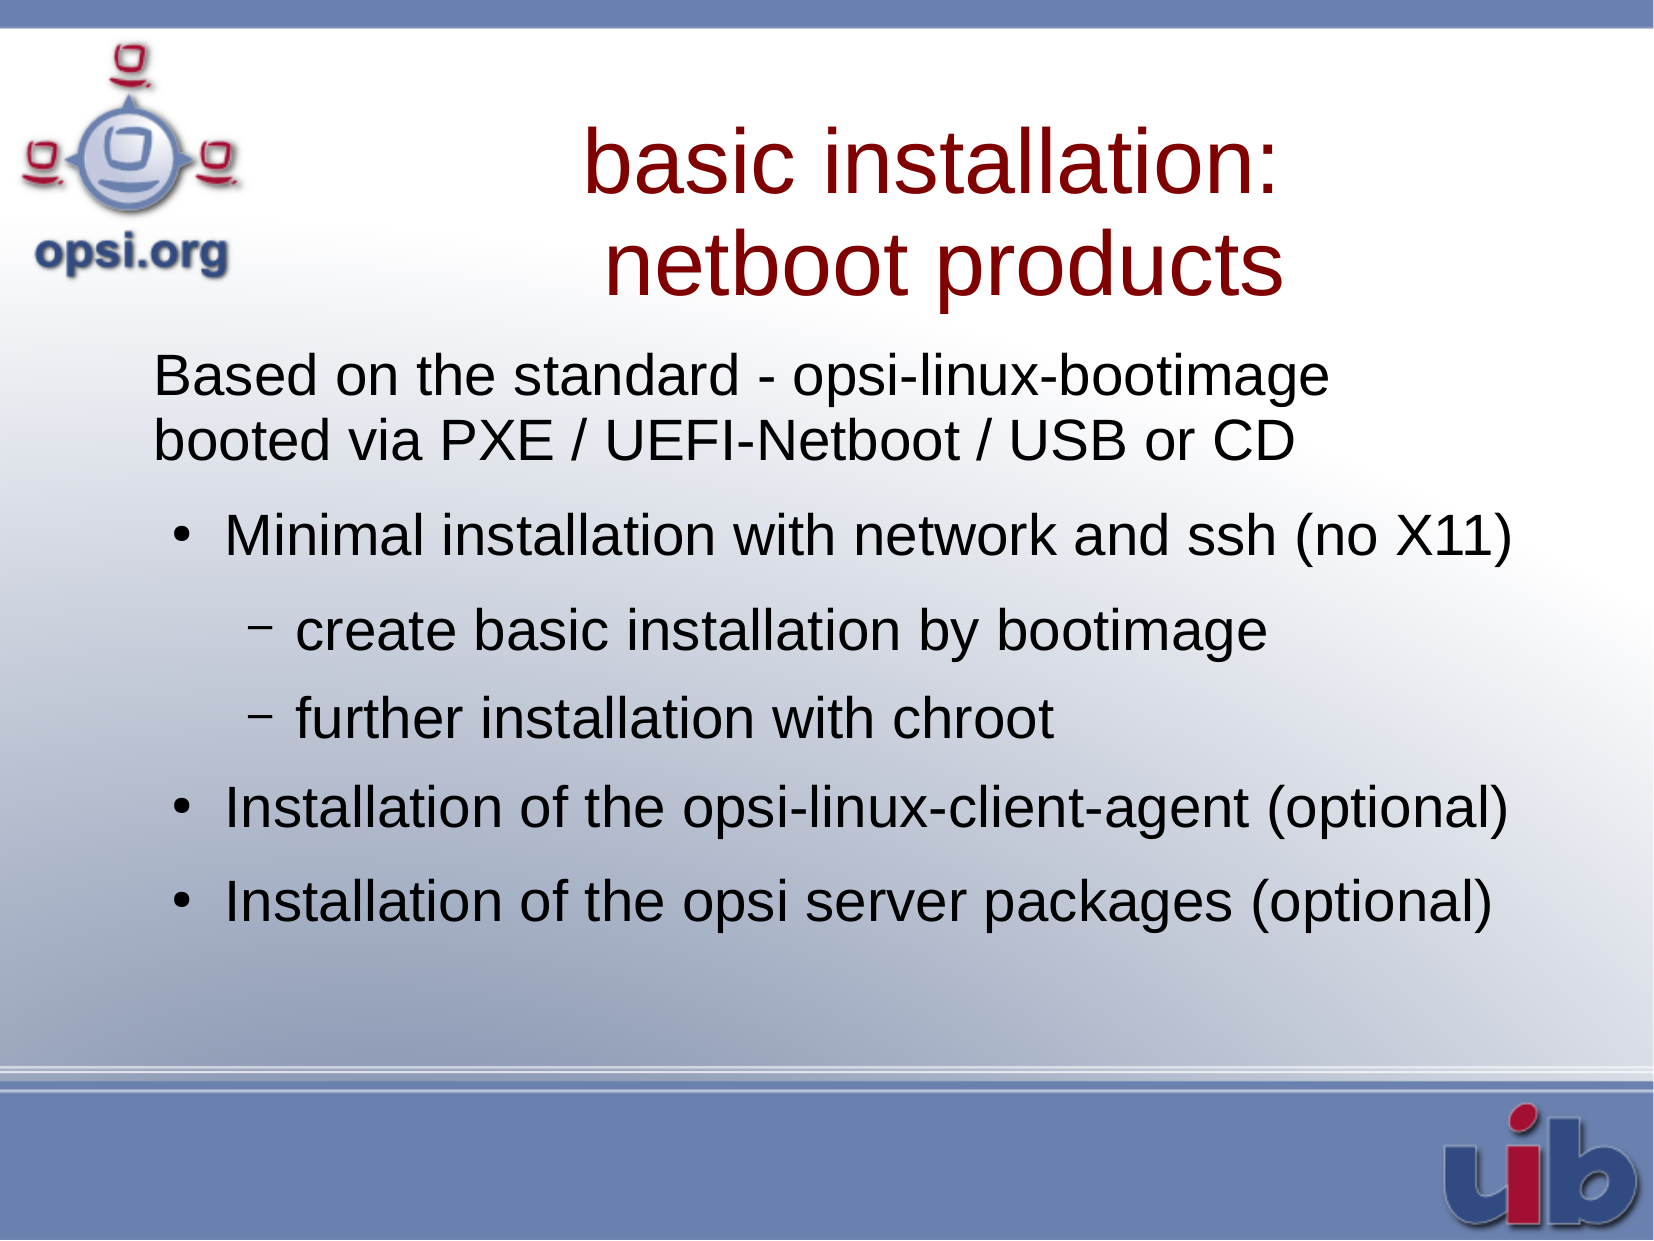

# basic installation: netboot products
Based on the standard - opsi-linux-bootimage
booted via PXE / UEFI-Netboot / USB or CD
Minimal installation with network and ssh (no X11)
create basic installation by bootimage
further installation with chroot
Installation of the opsi-linux-client-agent (optional)
Installation of the opsi server packages (optional)